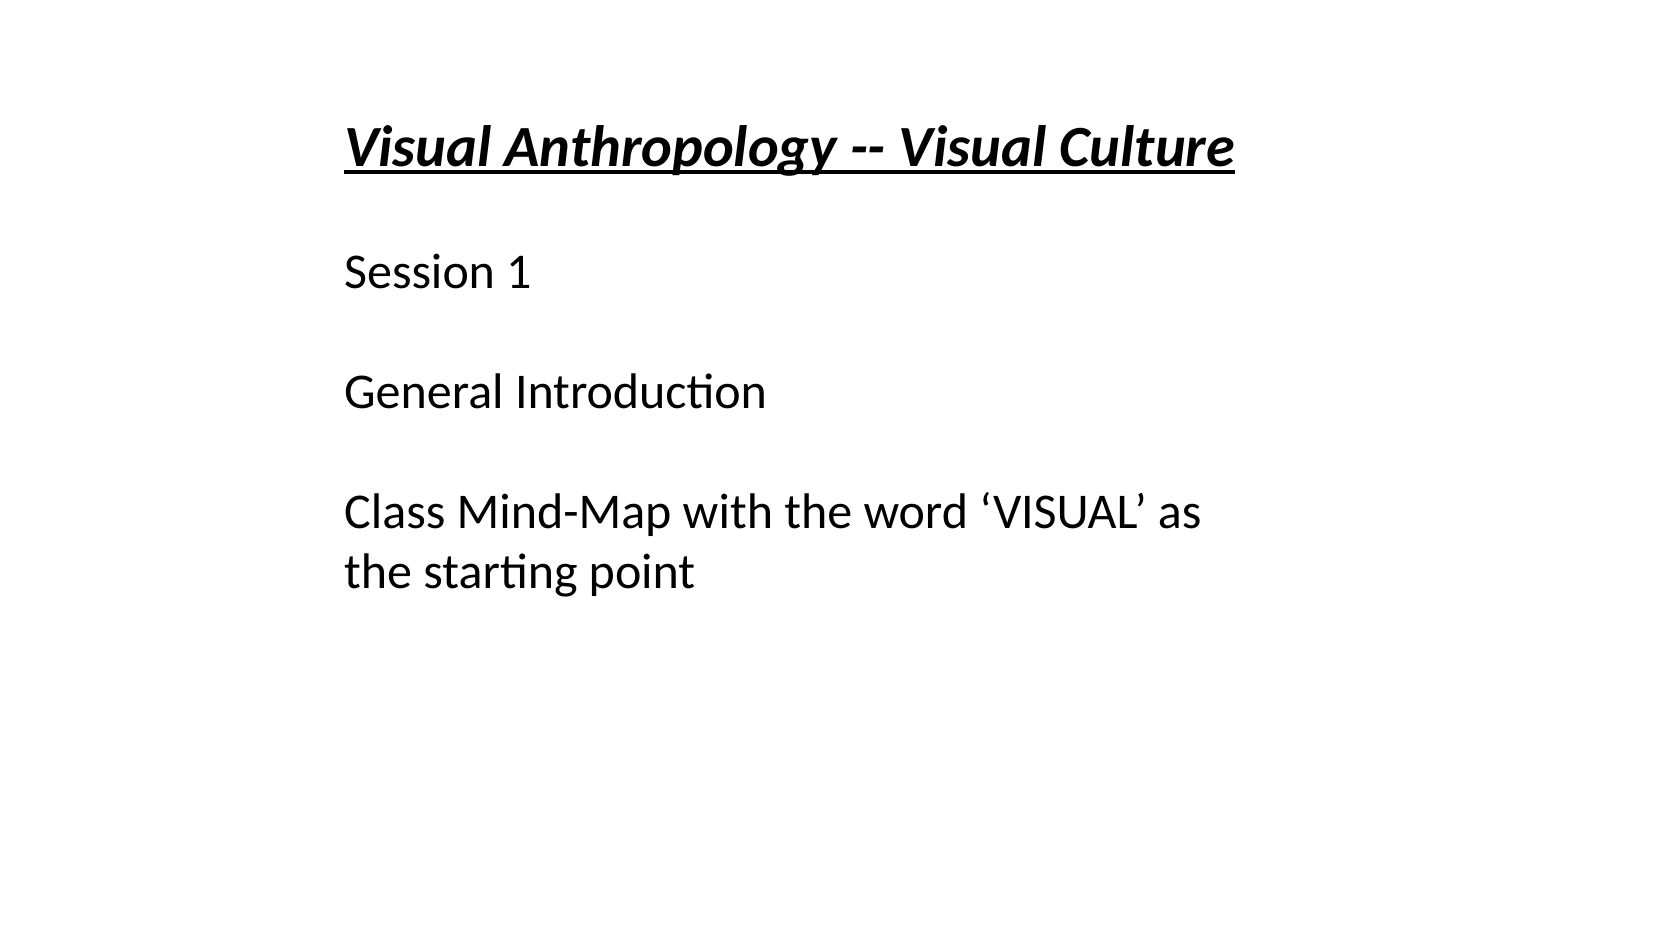

Visual Anthropology -- Visual Culture
Session 1
General Introduction
Class Mind-Map with the word ‘VISUAL’ as the starting point